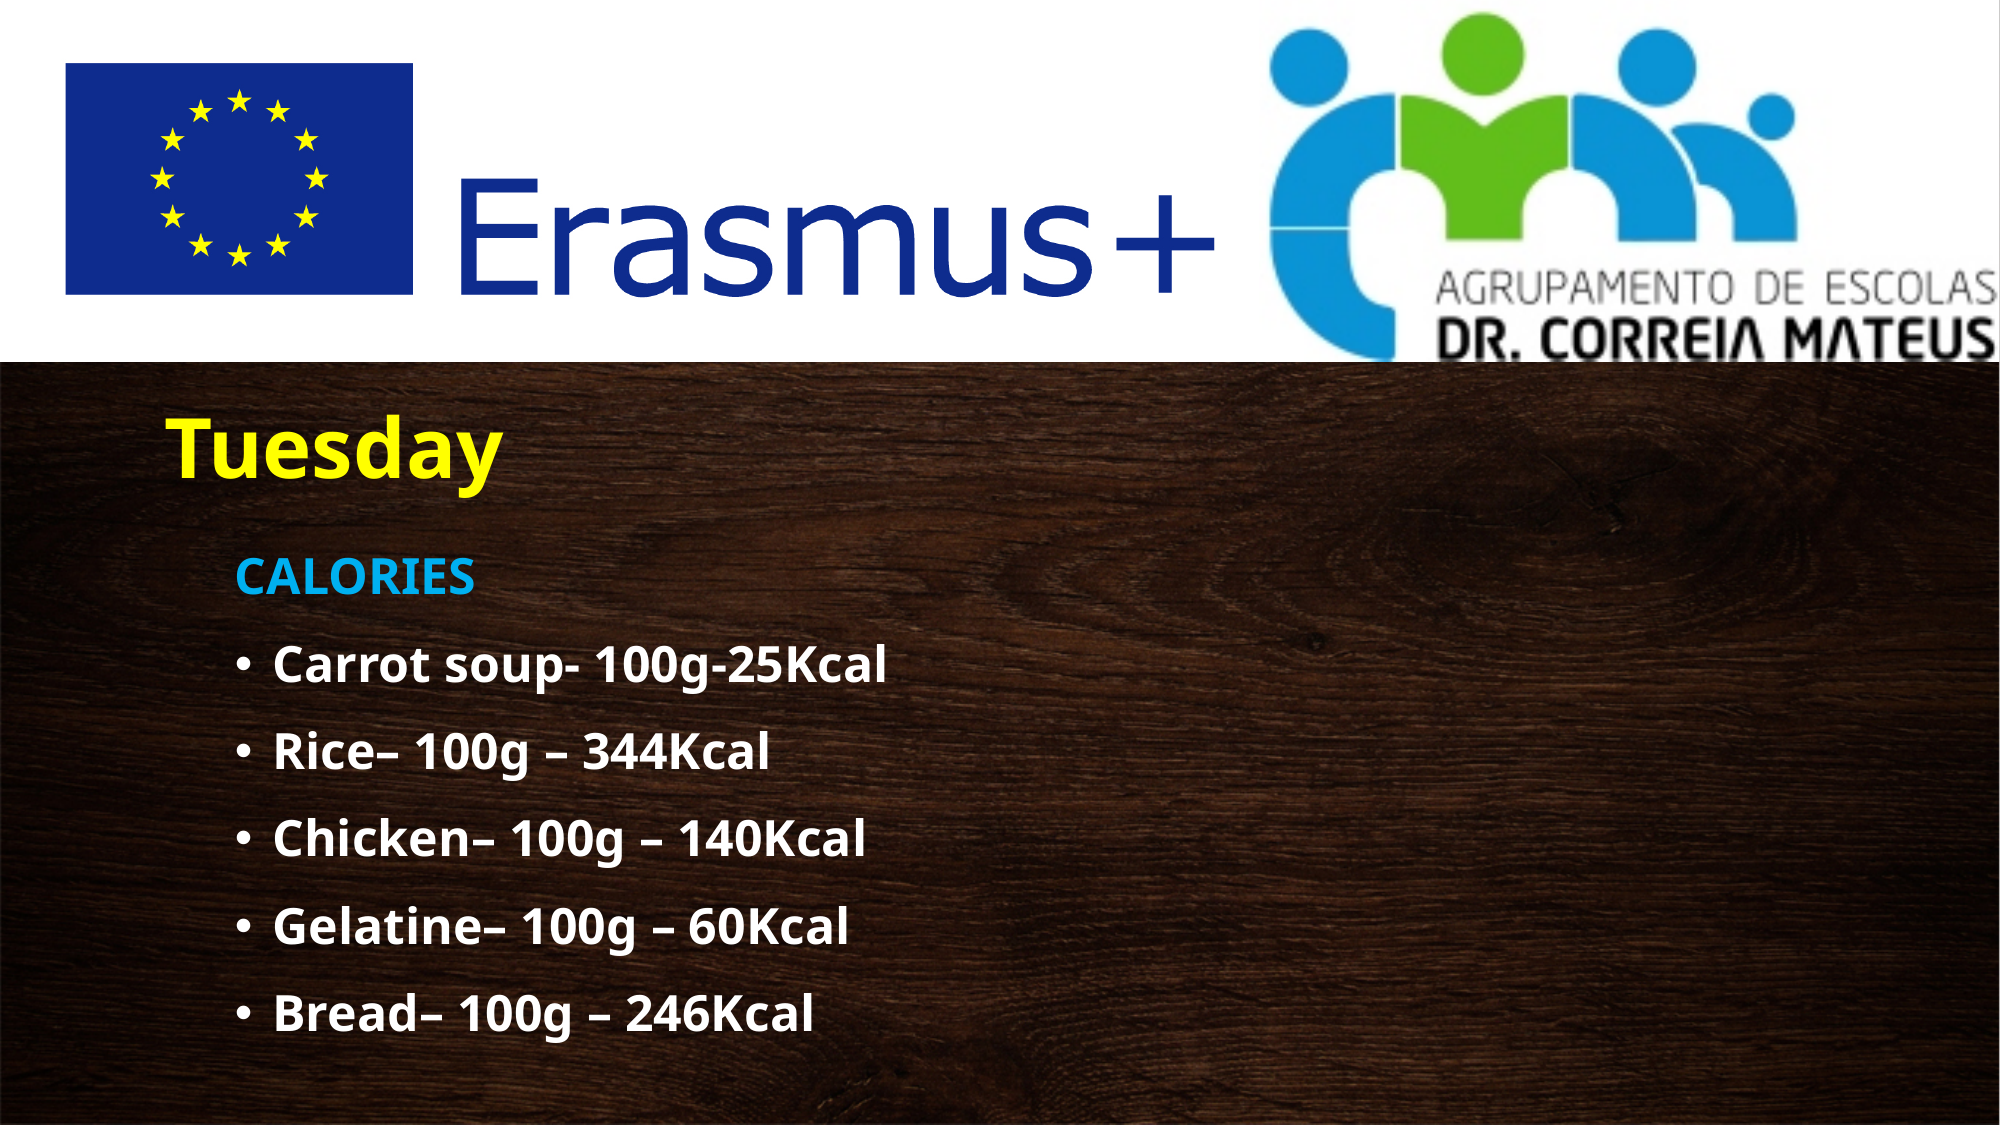

#
Tuesday
CALORIES
Carrot soup- 100g-25Kcal
Rice– 100g – 344Kcal
Chicken– 100g – 140Kcal
Gelatine– 100g – 60Kcal
Bread– 100g – 246Kcal